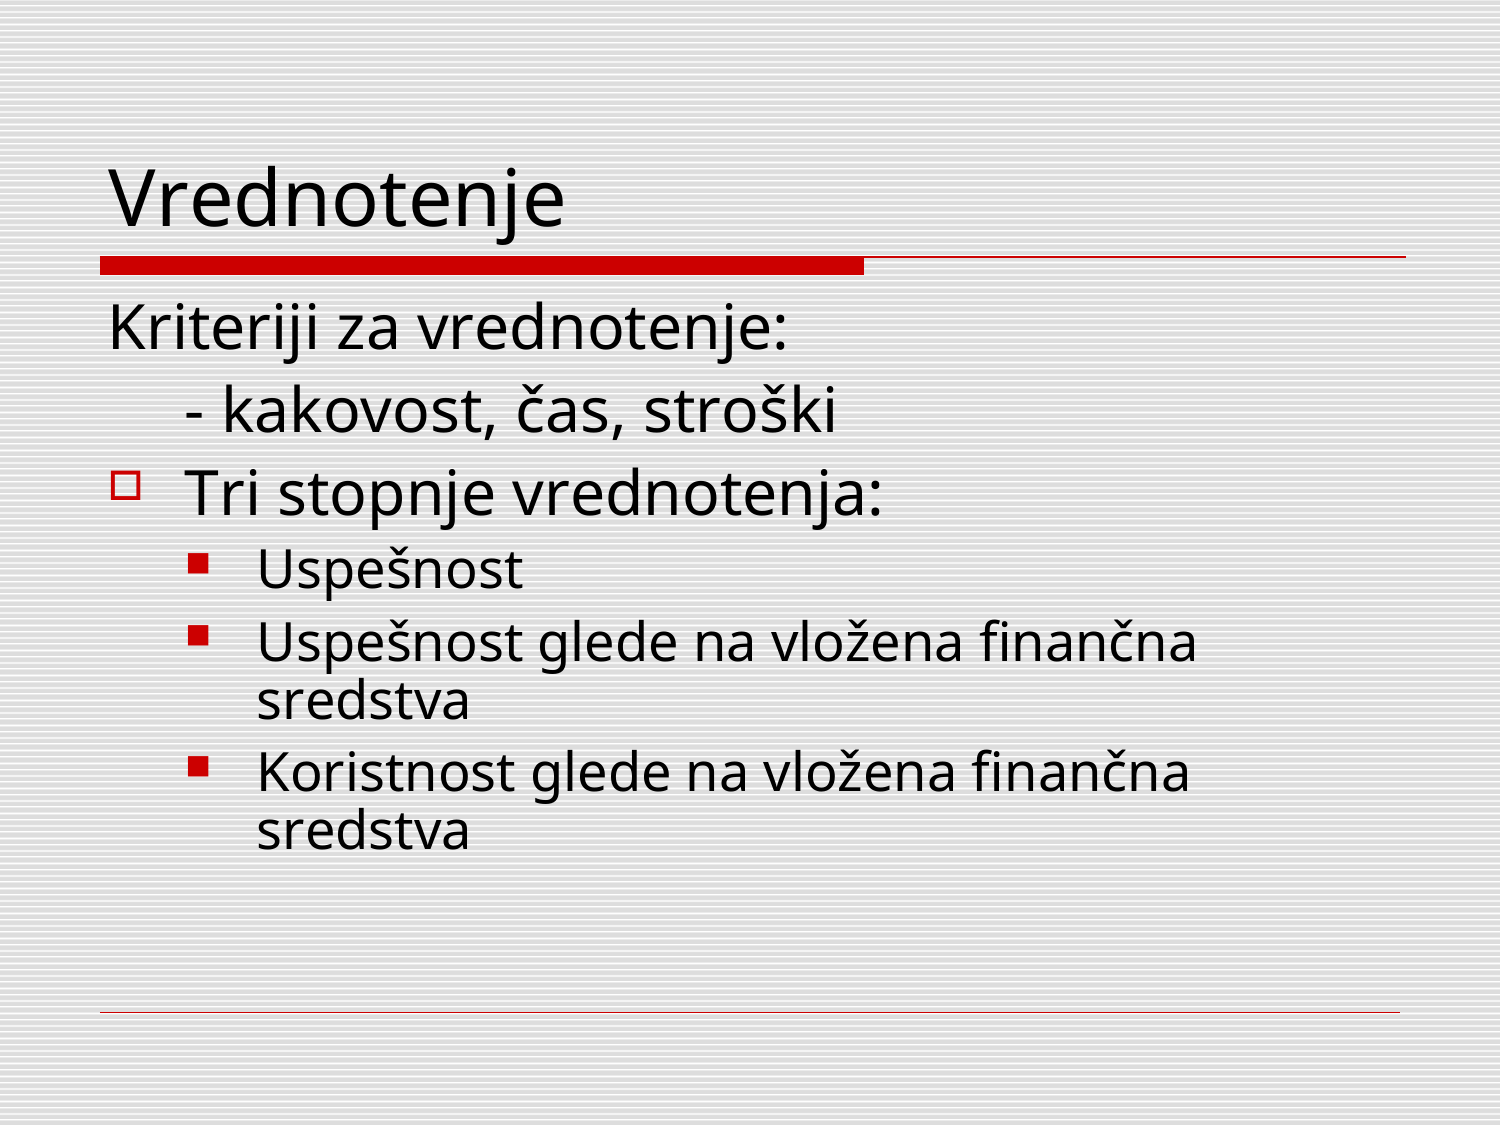

# Vrednotenje
Kriteriji za vrednotenje:
	- kakovost, čas, stroški
Tri stopnje vrednotenja:
Uspešnost
Uspešnost glede na vložena finančna sredstva
Koristnost glede na vložena finančna sredstva